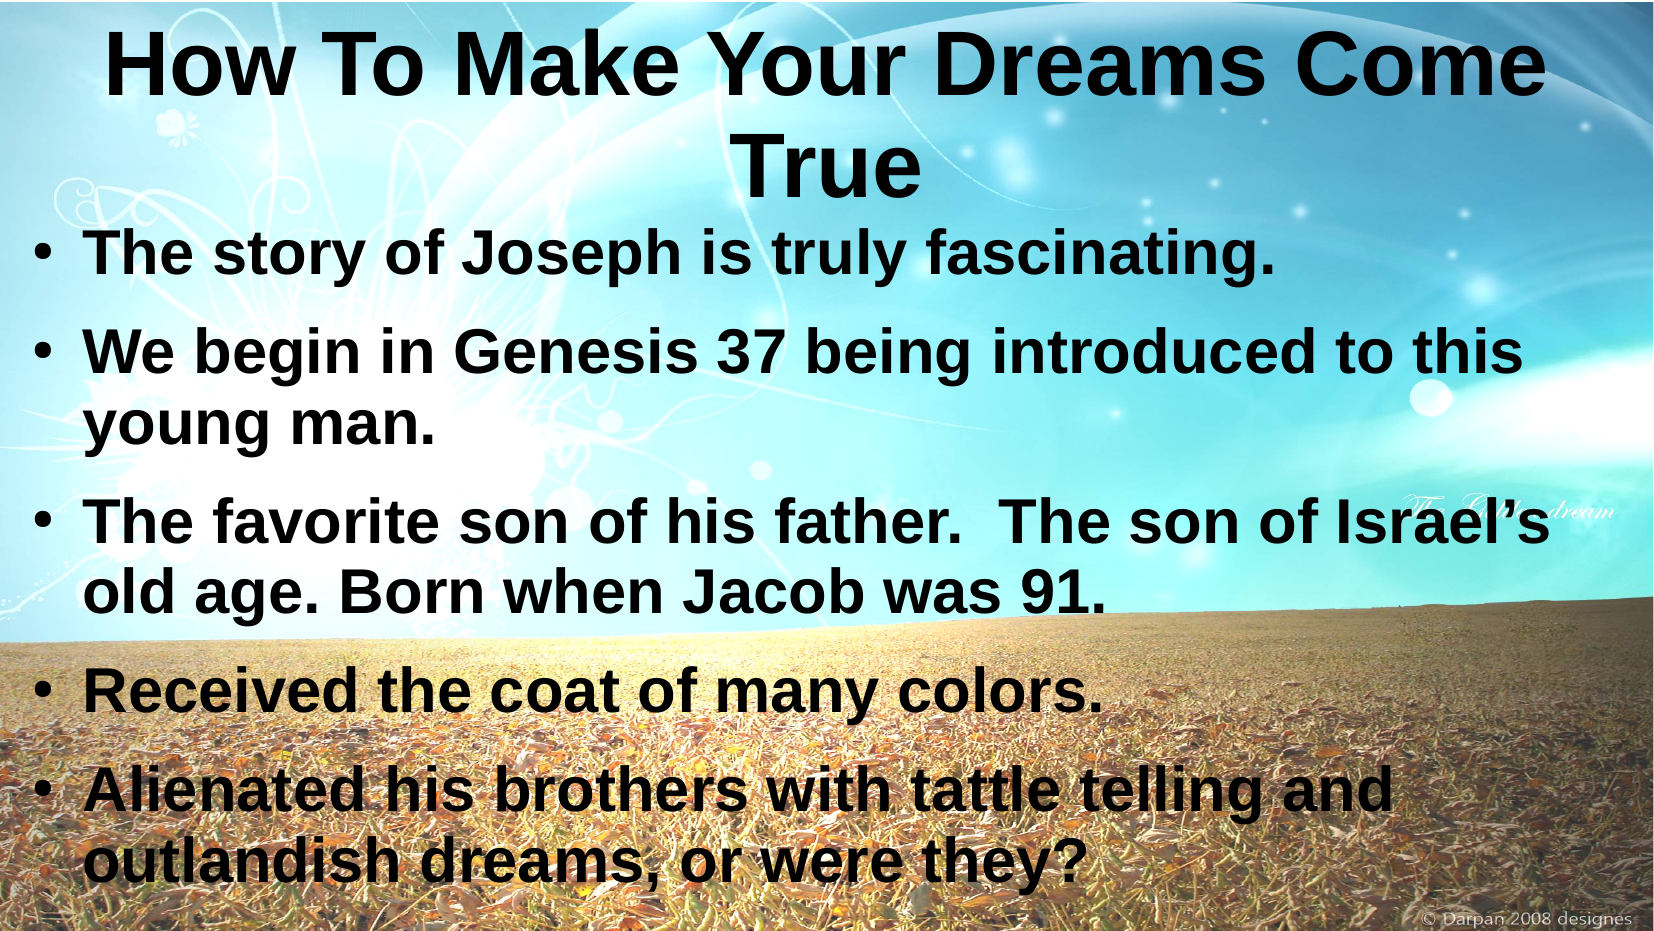

# How To Make Your Dreams Come True
The story of Joseph is truly fascinating.
We begin in Genesis 37 being introduced to this young man.
The favorite son of his father. The son of Israel’s old age. Born when Jacob was 91.
Received the coat of many colors.
Alienated his brothers with tattle telling and outlandish dreams, or were they?